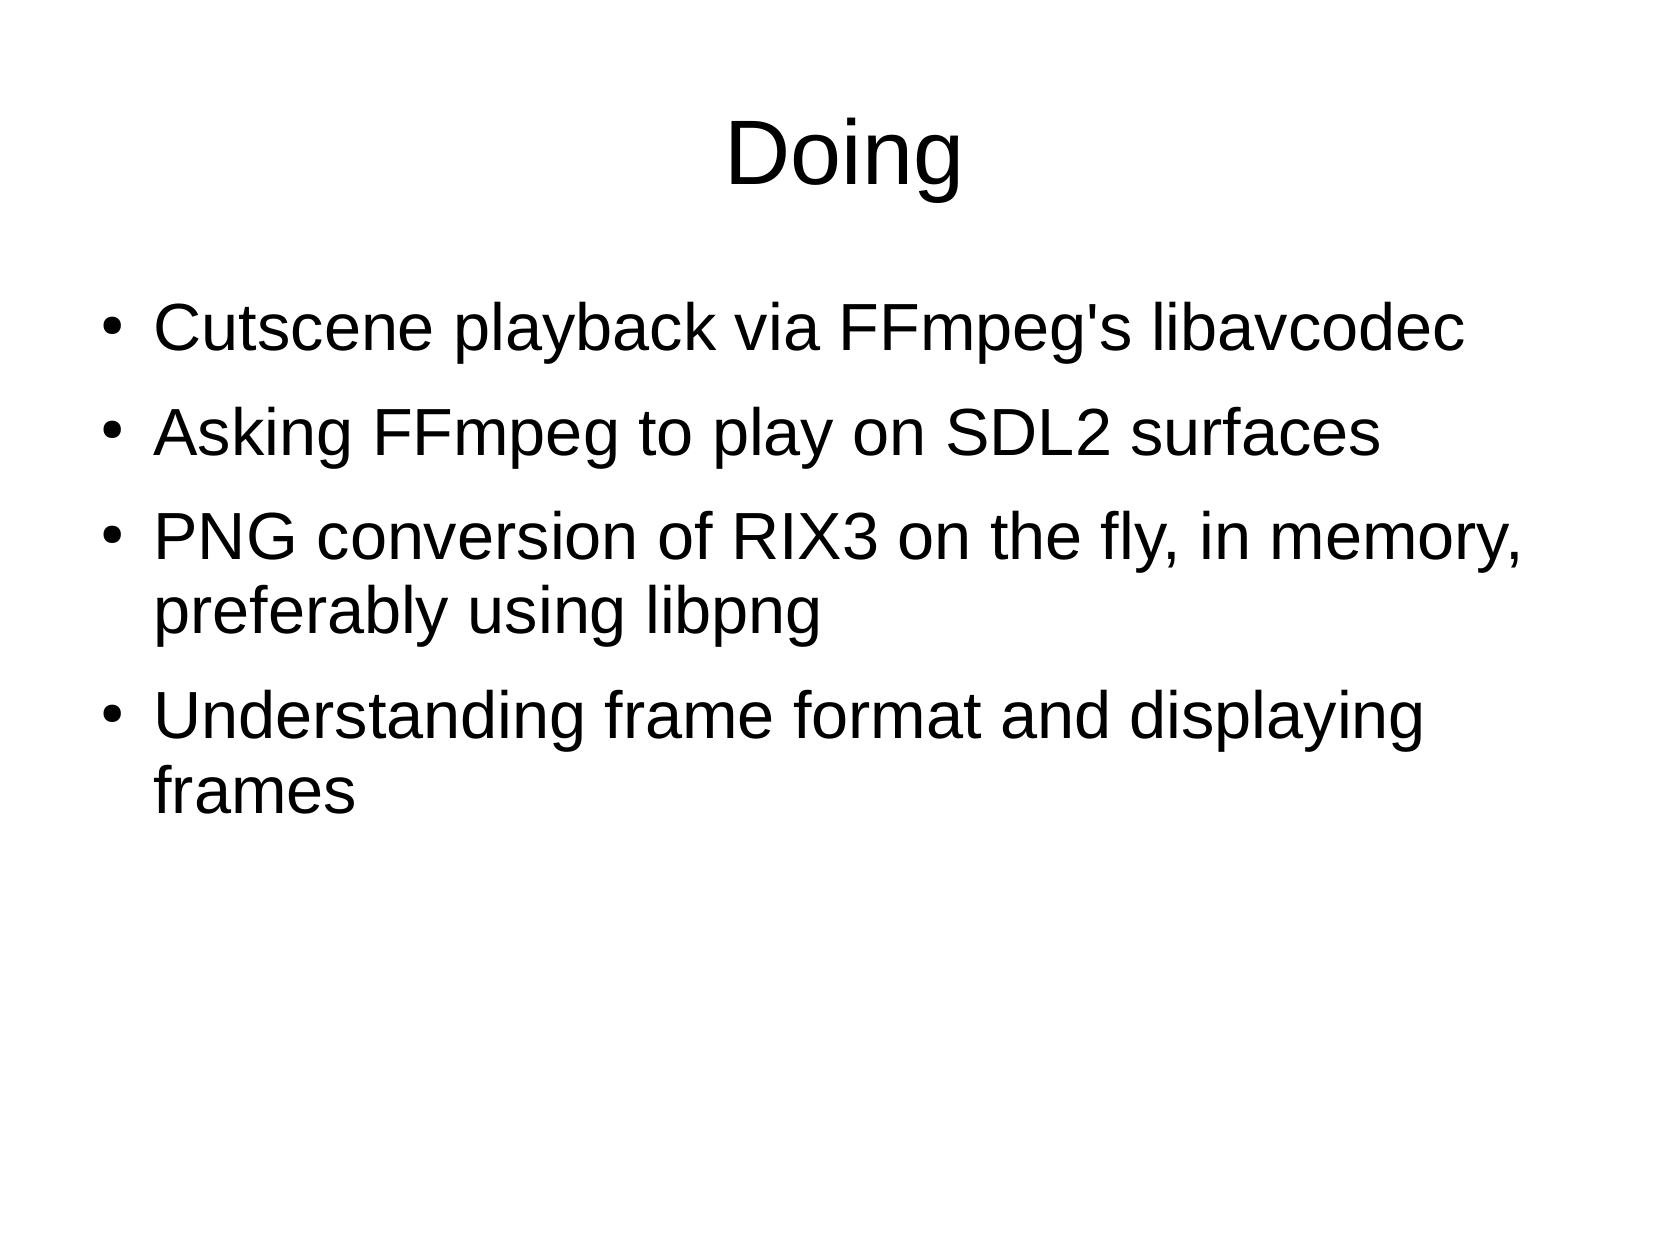

# Doing
Cutscene playback via FFmpeg's libavcodec
Asking FFmpeg to play on SDL2 surfaces
PNG conversion of RIX3 on the fly, in memory, preferably using libpng
Understanding frame format and displaying frames